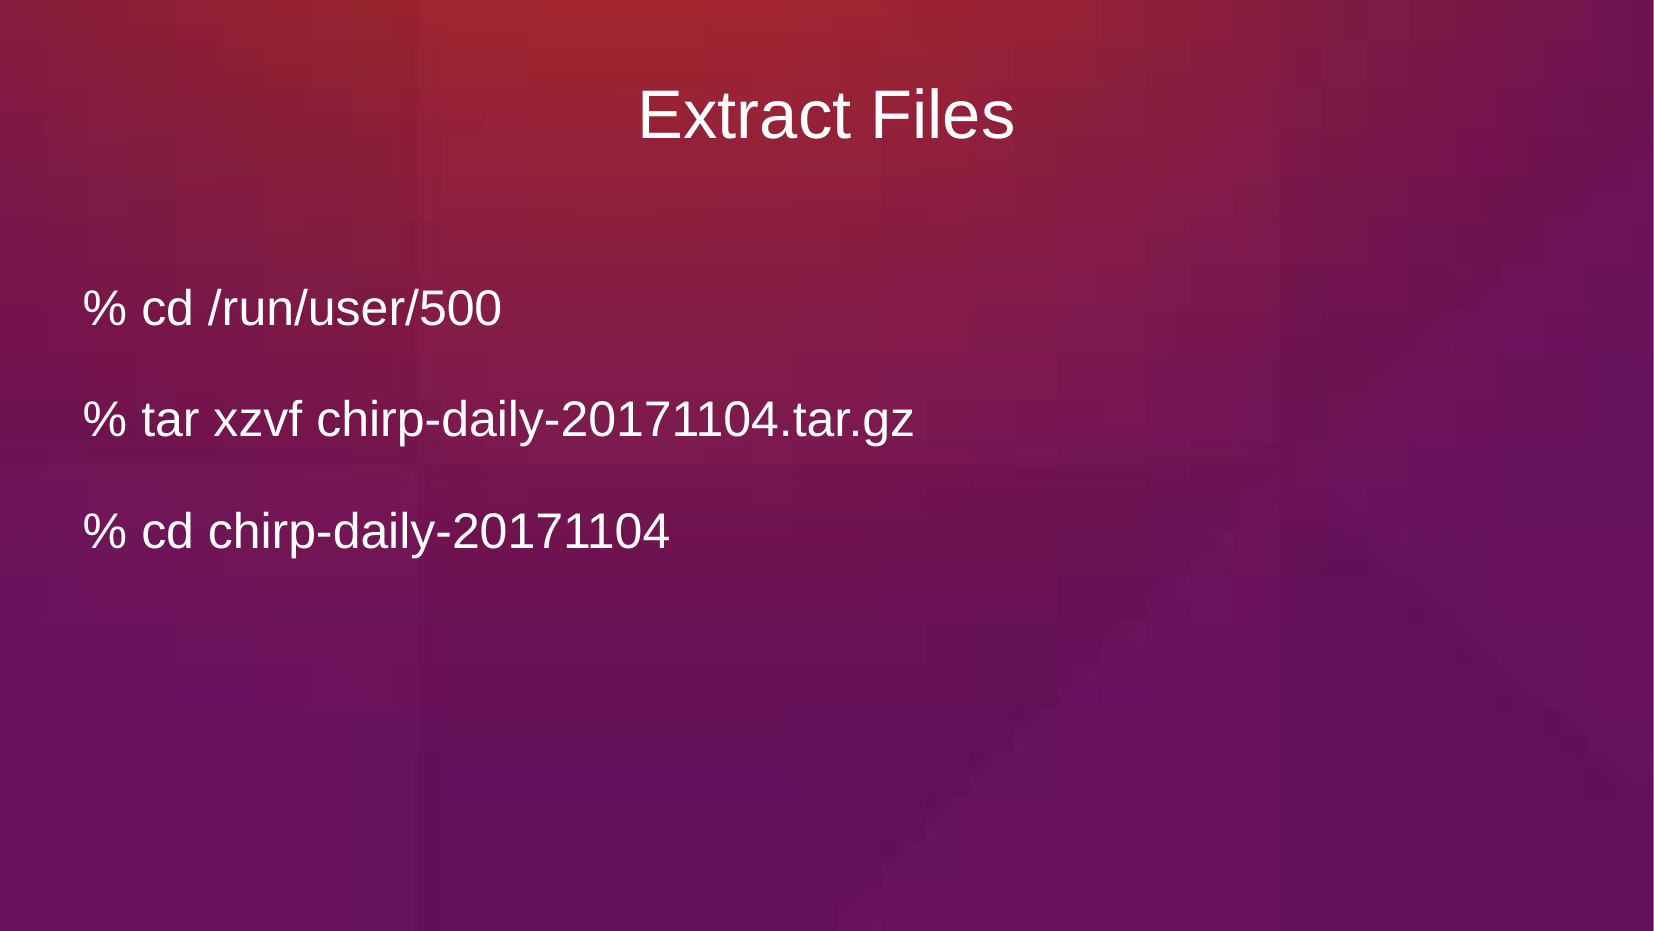

# Extract Files
% cd /run/user/500
% tar xzvf chirp-daily-20171104.tar.gz
% cd chirp-daily-20171104